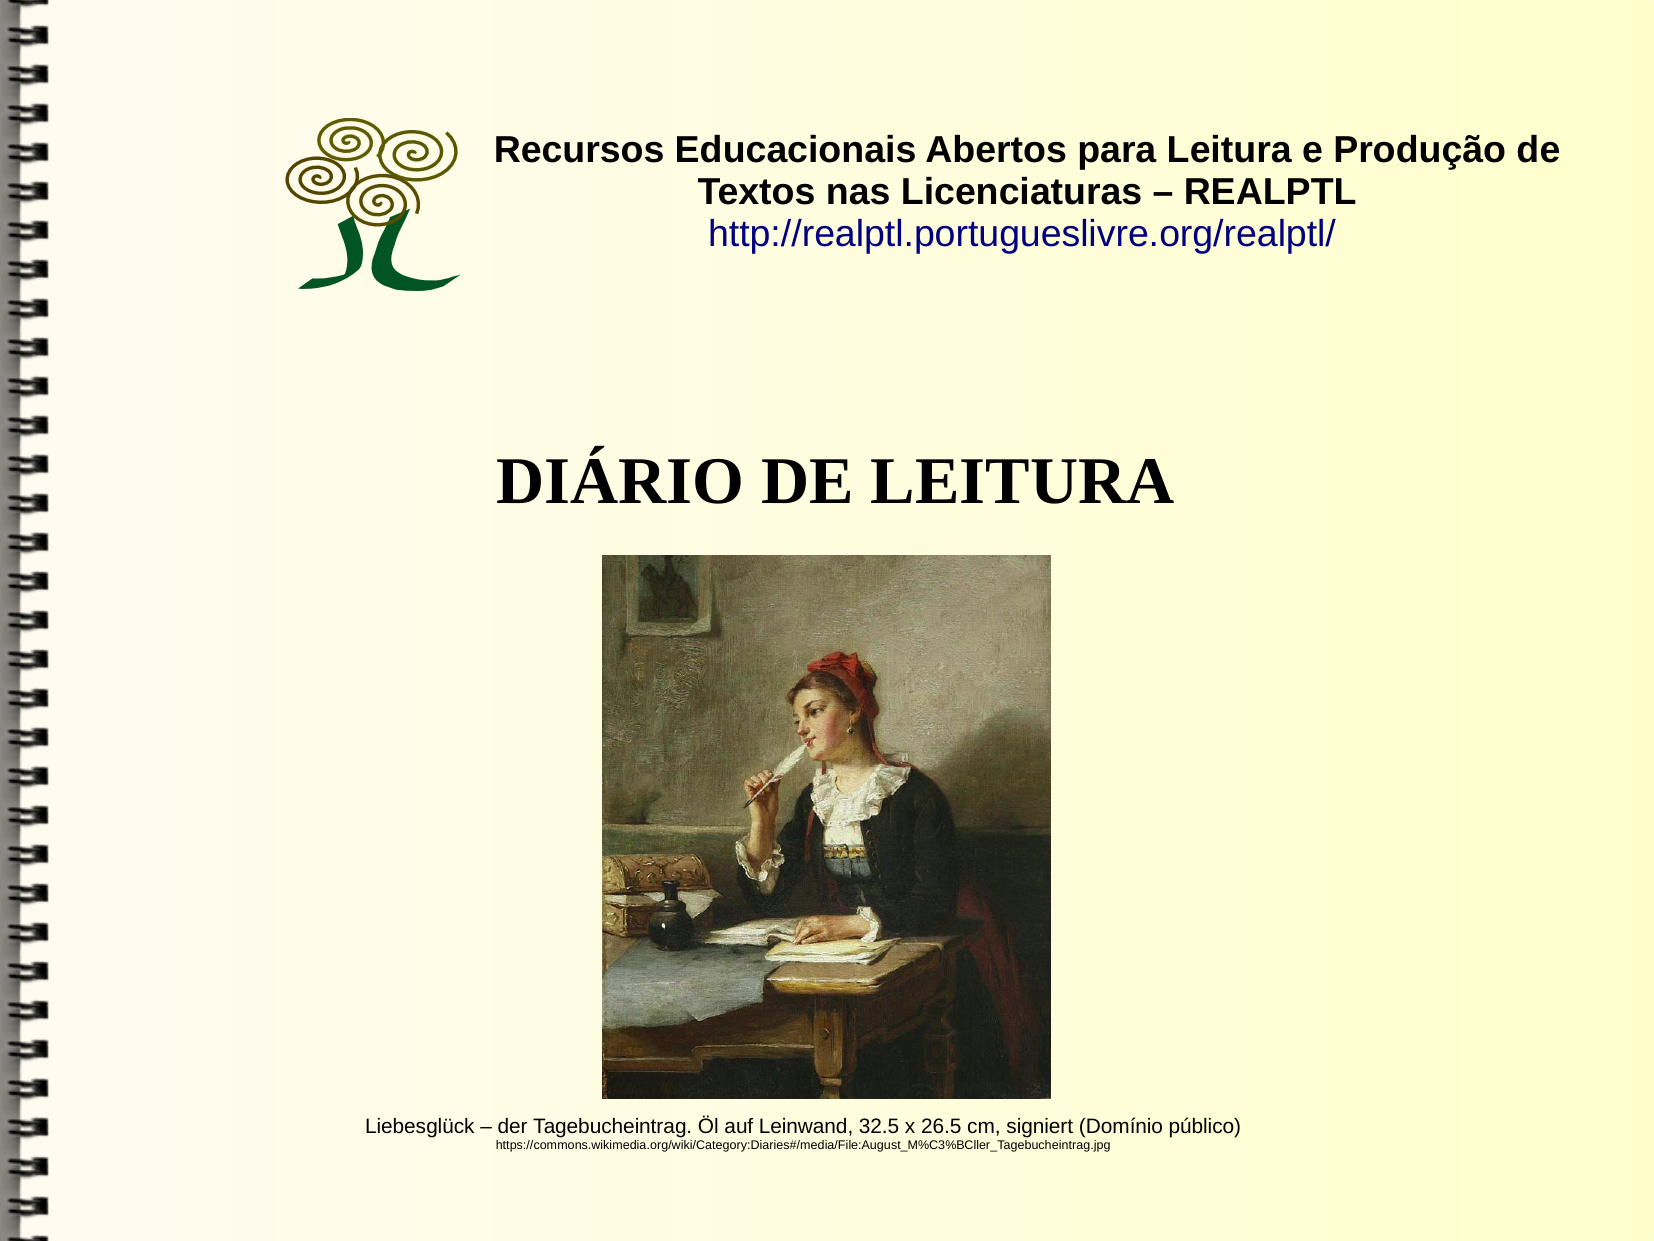

Recursos Educacionais Abertos para Leitura e Produção de
Textos nas Licenciaturas – REALPTL
http://realptl.portugueslivre.org/realptl/
# DIÁRIO DE LEITURA
Liebesglück – der Tagebucheintrag. Öl auf Leinwand, 32.5 x 26.5 cm, signiert (Domínio público)
https://commons.wikimedia.org/wiki/Category:Diaries#/media/File:August_M%C3%BCller_Tagebucheintrag.jpg